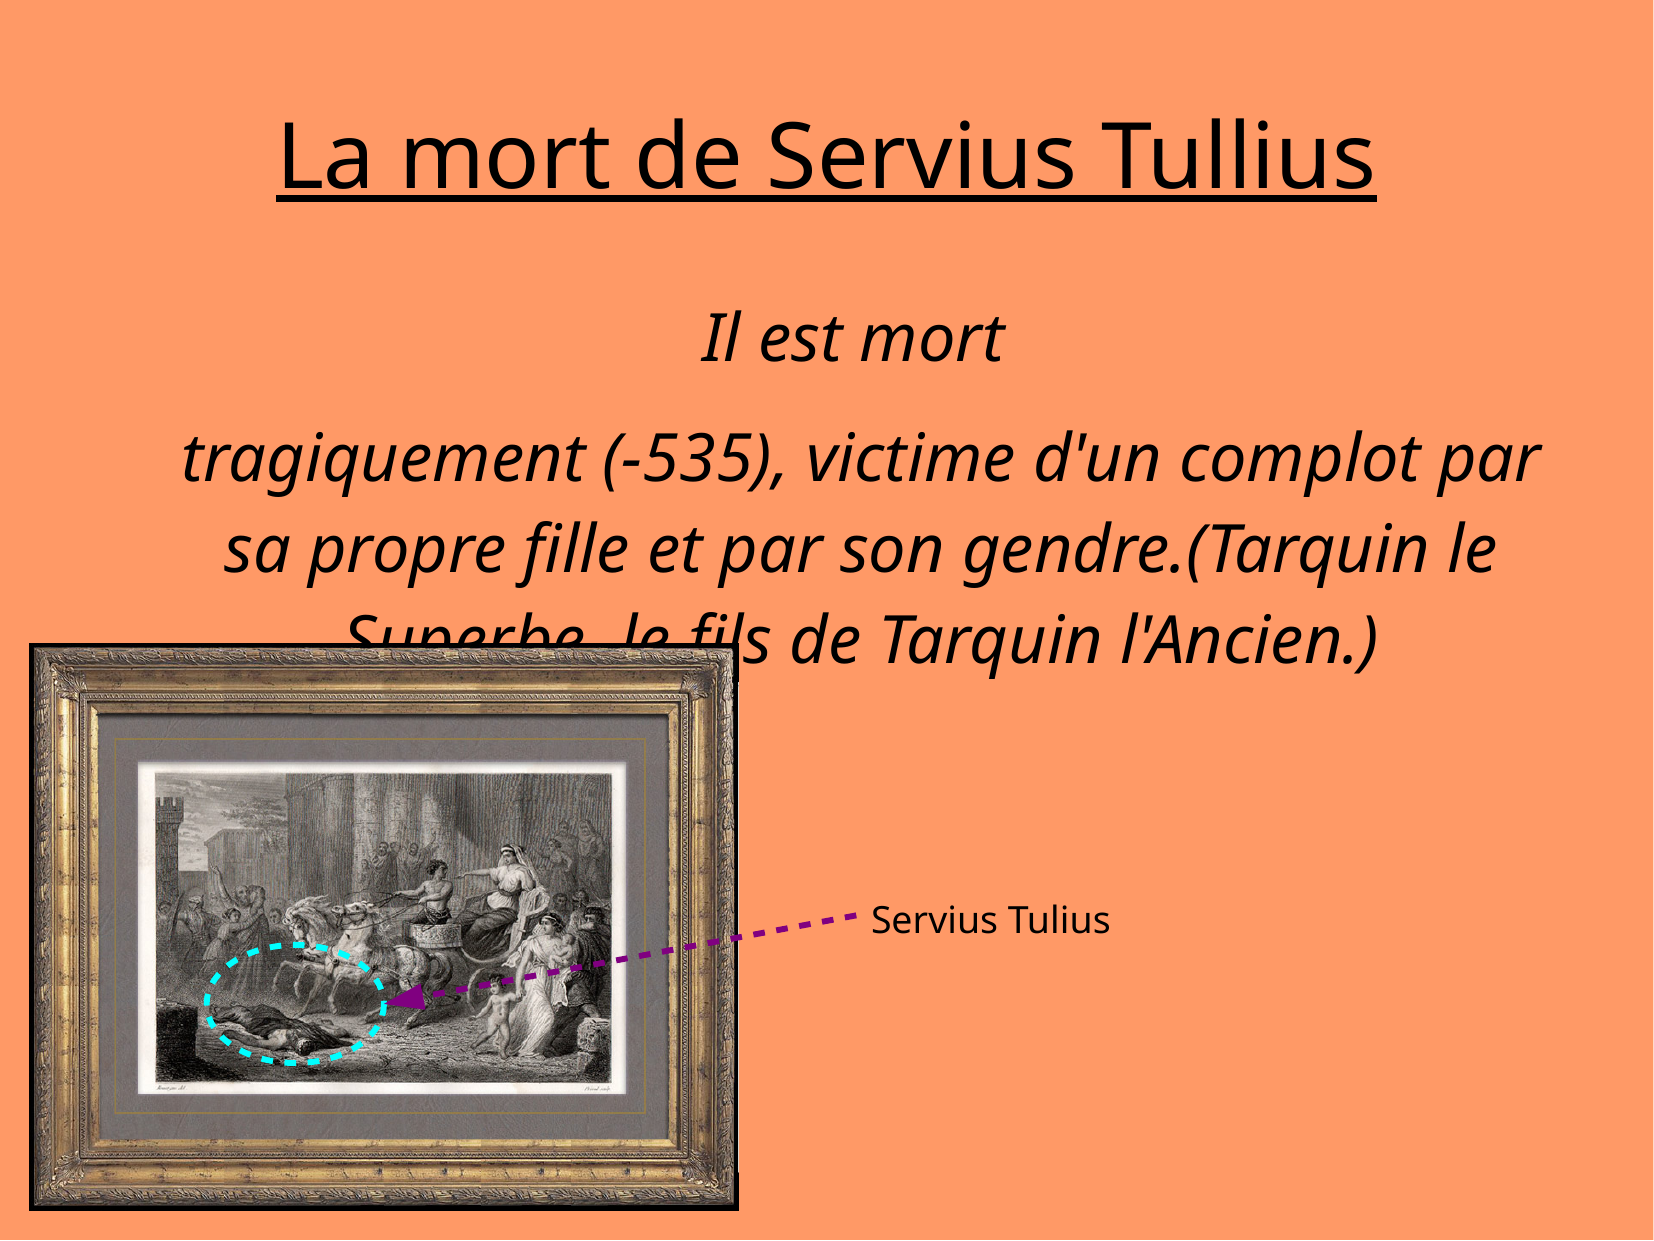

# La mort de Servius Tullius
Il est mort
tragiquement (-535), victime d'un complot par sa propre fille et par son gendre.(Tarquin le Superbe, le fils de Tarquin l'Ancien.)
Servius Tulius